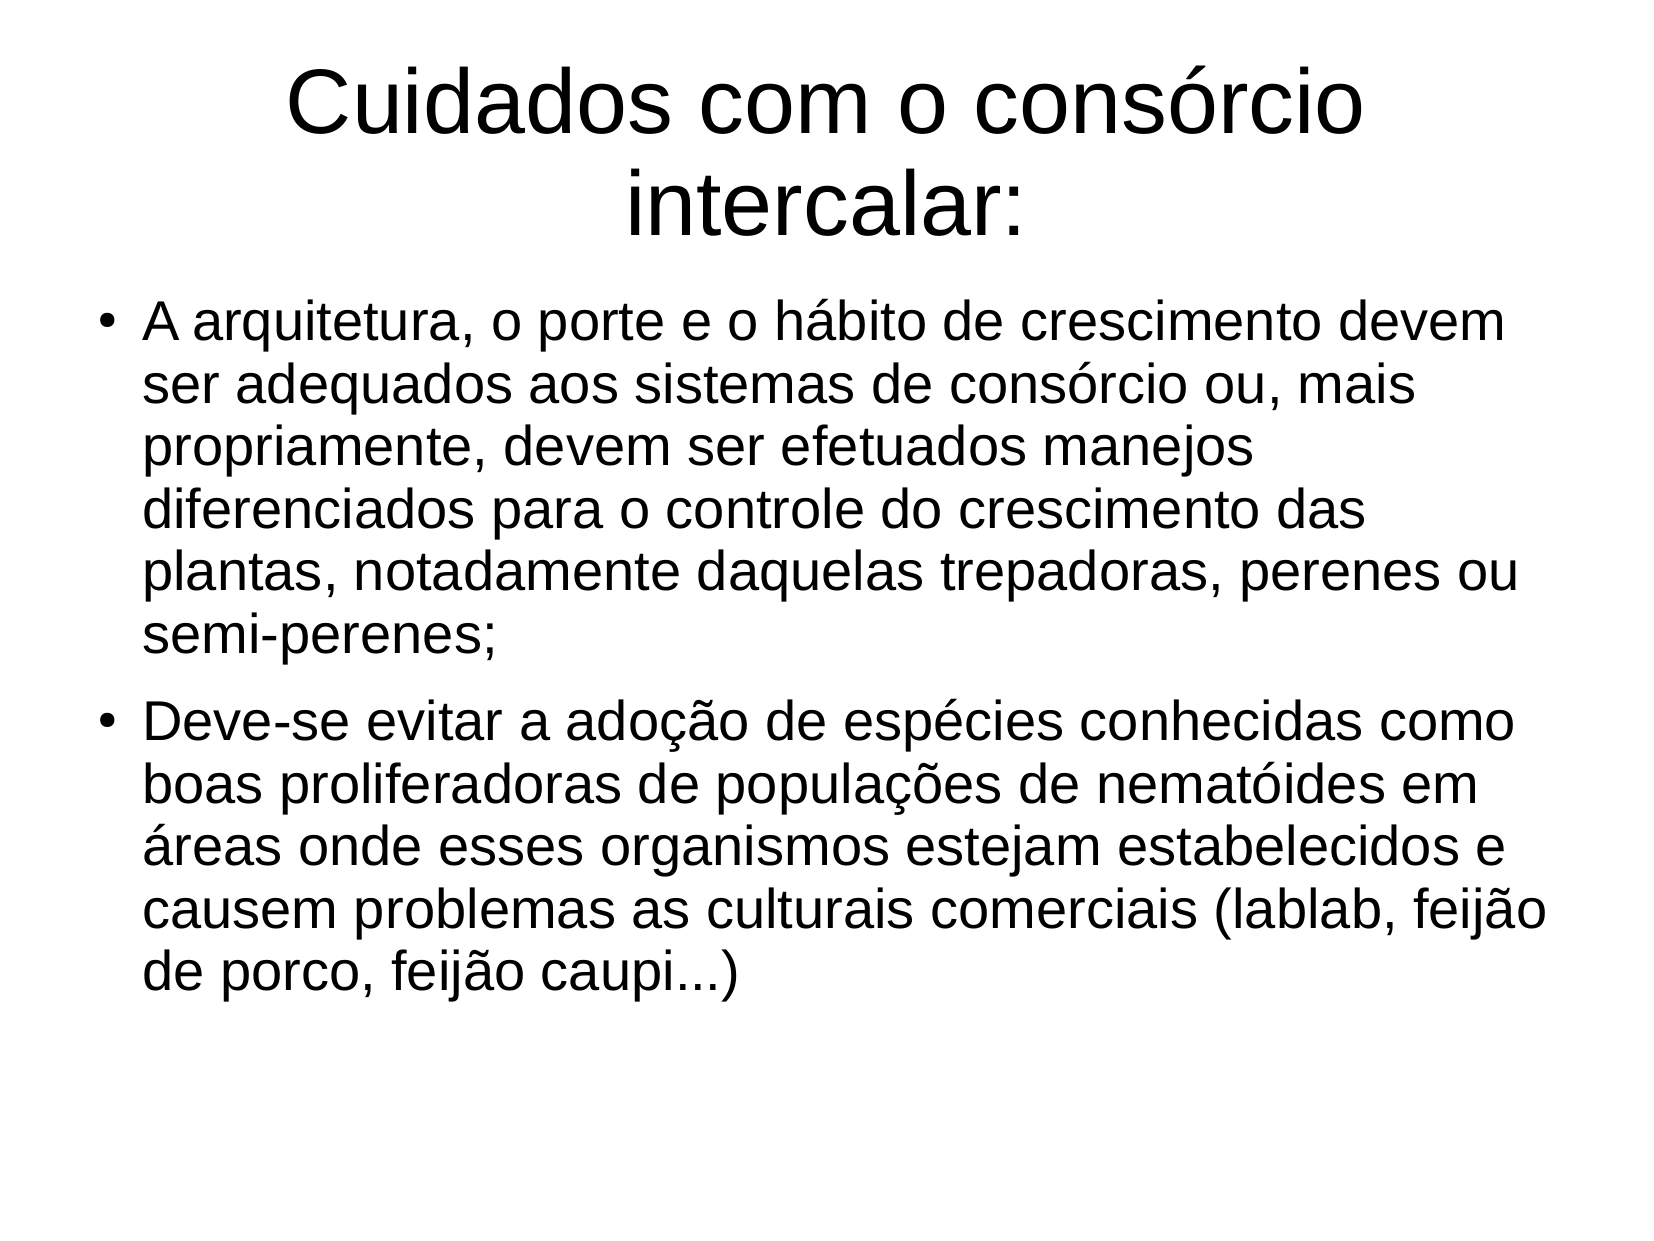

# Cuidados com o consórcio intercalar:
A arquitetura, o porte e o hábito de crescimento devem ser adequados aos sistemas de consórcio ou, mais propriamente, devem ser efetuados manejos diferenciados para o controle do crescimento das plantas, notadamente daquelas trepadoras, perenes ou semi-perenes;
Deve-se evitar a adoção de espécies conhecidas como boas proliferadoras de populações de nematóides em áreas onde esses organismos estejam estabelecidos e causem problemas as culturais comerciais (lablab, feijão de porco, feijão caupi...)